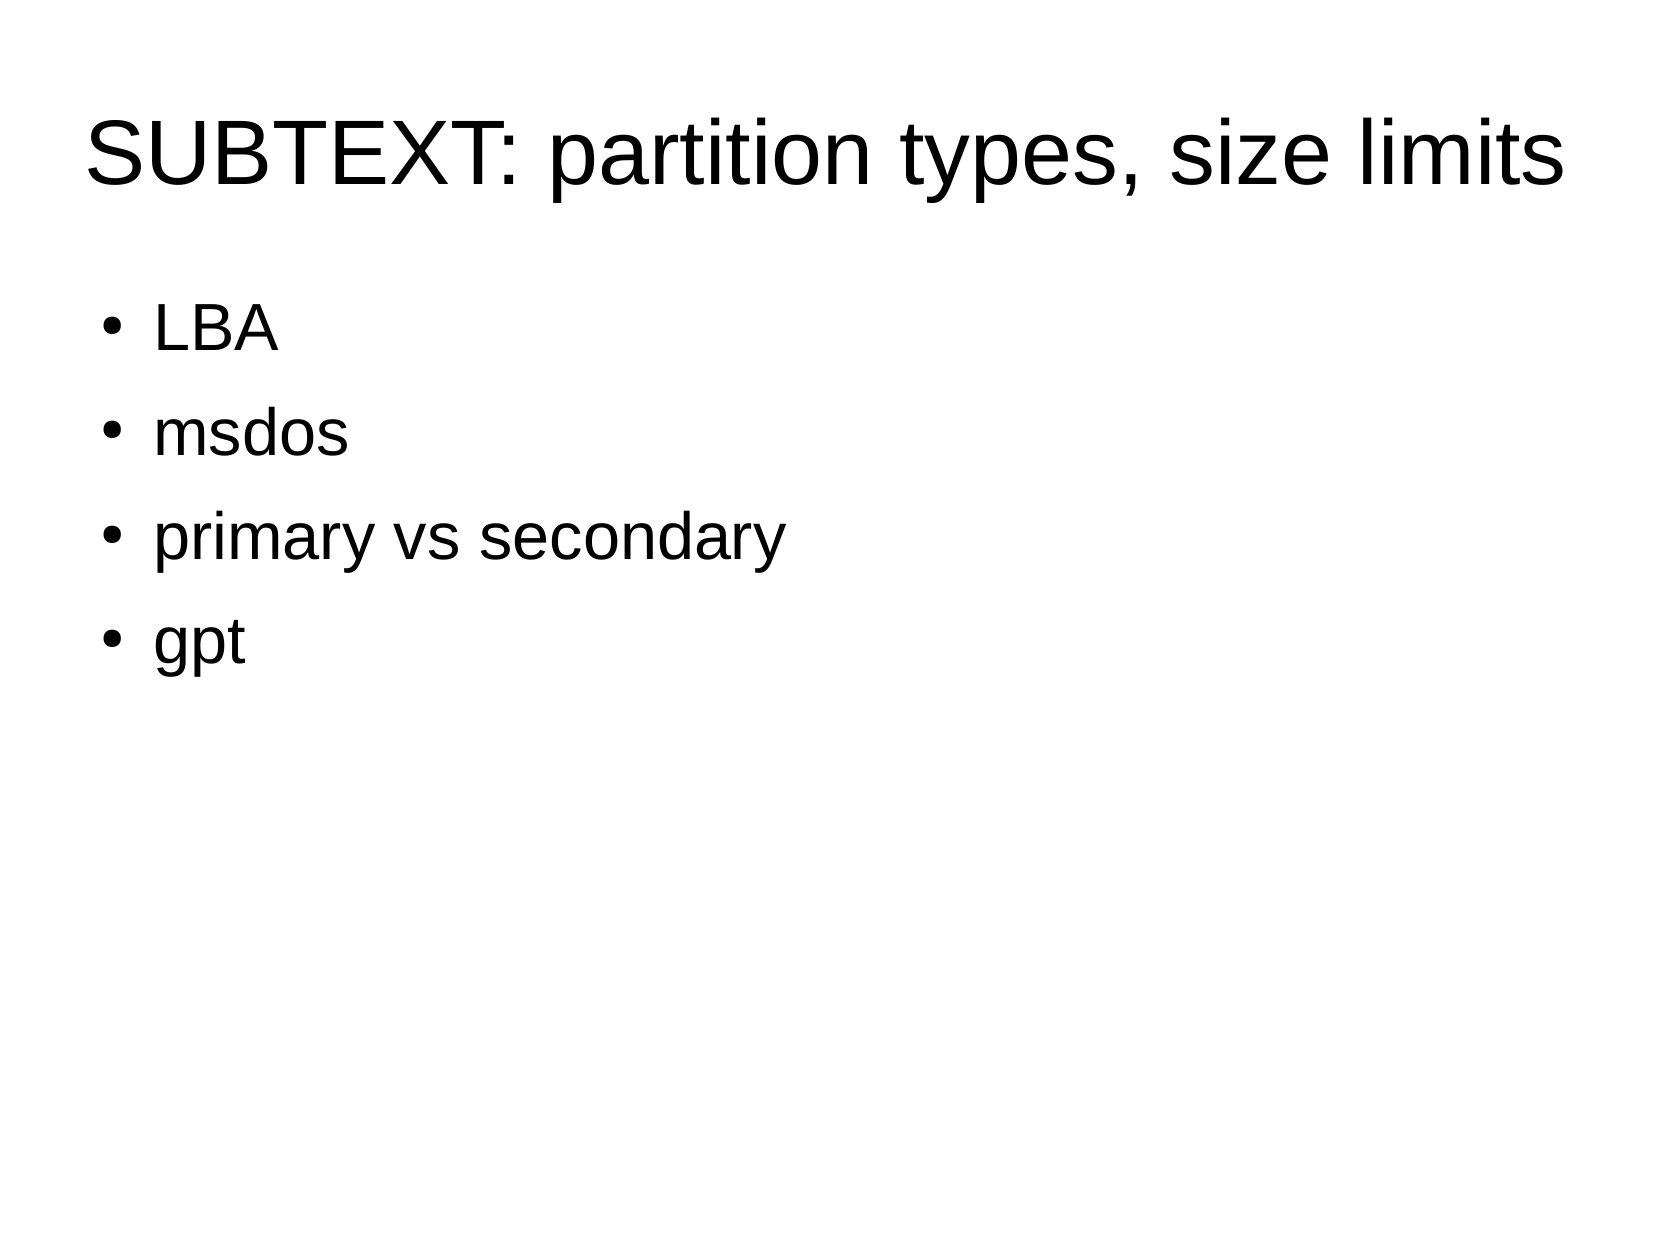

# SUBTEXT: partition types, size limits
LBA
msdos
primary vs secondary
gpt